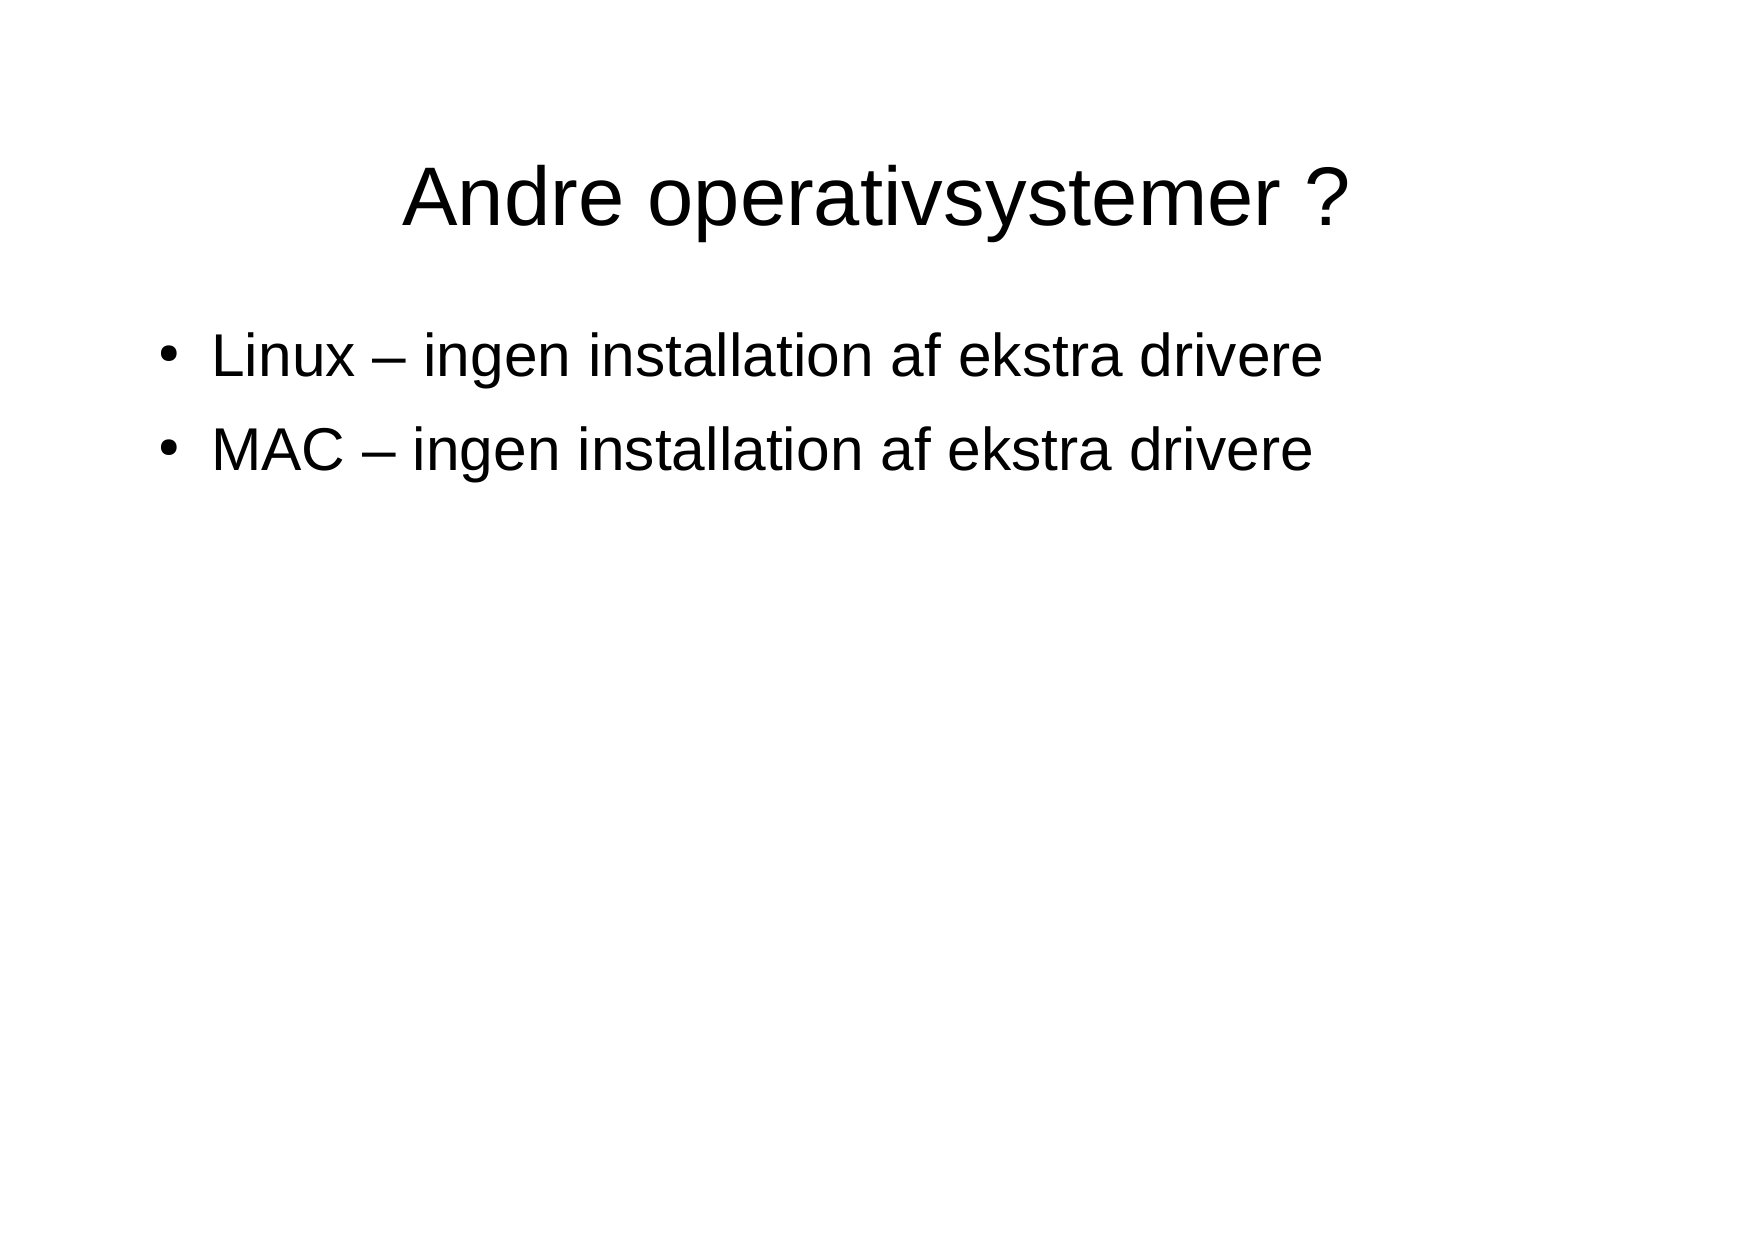

# Andre operativsystemer ?
Linux – ingen installation af ekstra drivere
MAC – ingen installation af ekstra drivere
8